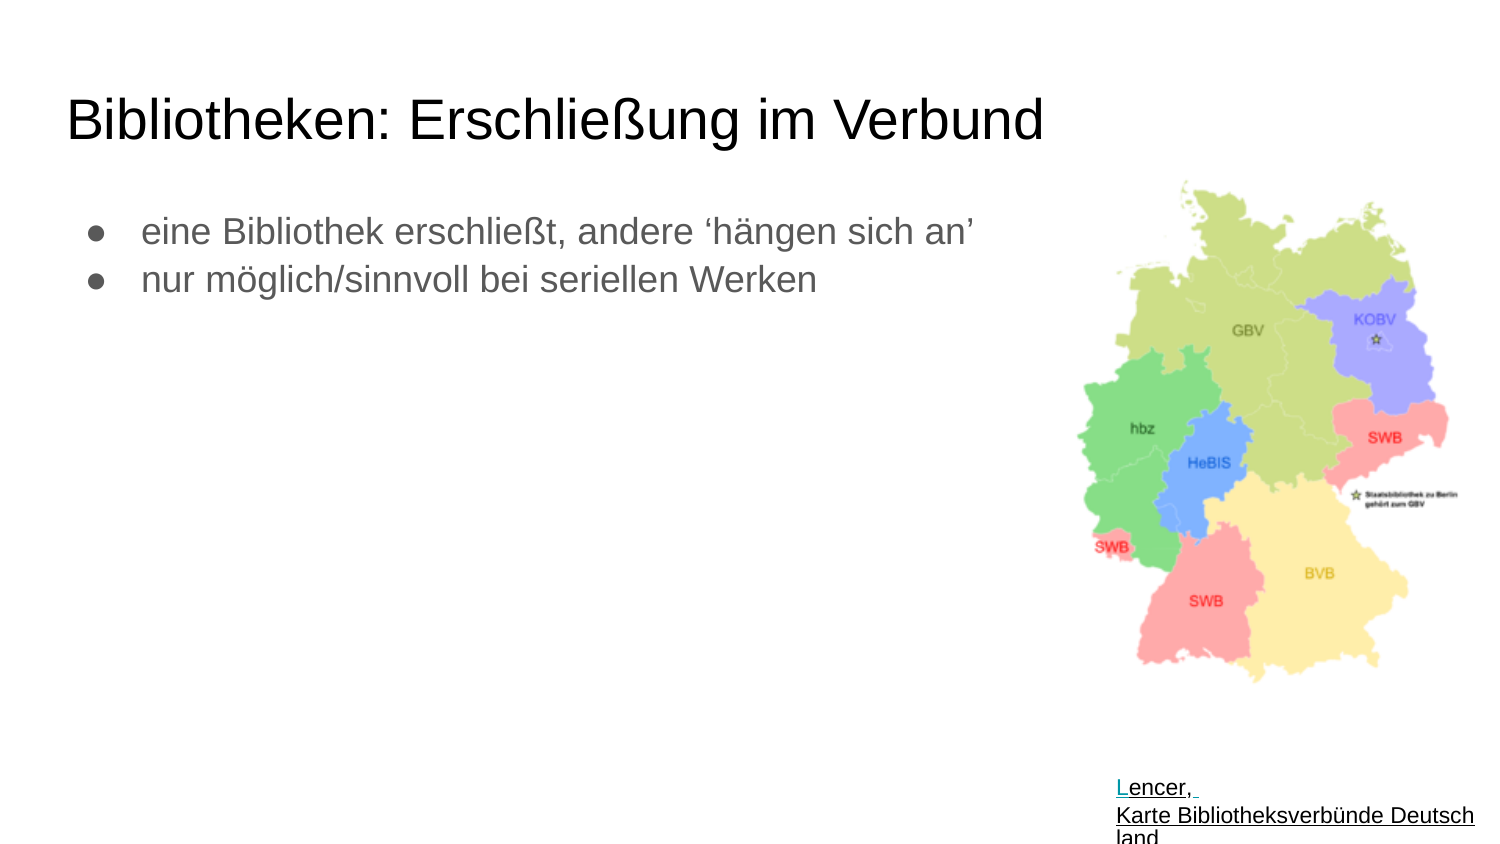

# Bibliotheken: Erschließung im Verbund
eine Bibliothek erschließt, andere ‘hängen sich an’
nur möglich/sinnvoll bei seriellen Werken
Lencer, Karte Bibliotheksverbünde Deutschland, CC BY-SA 3.0